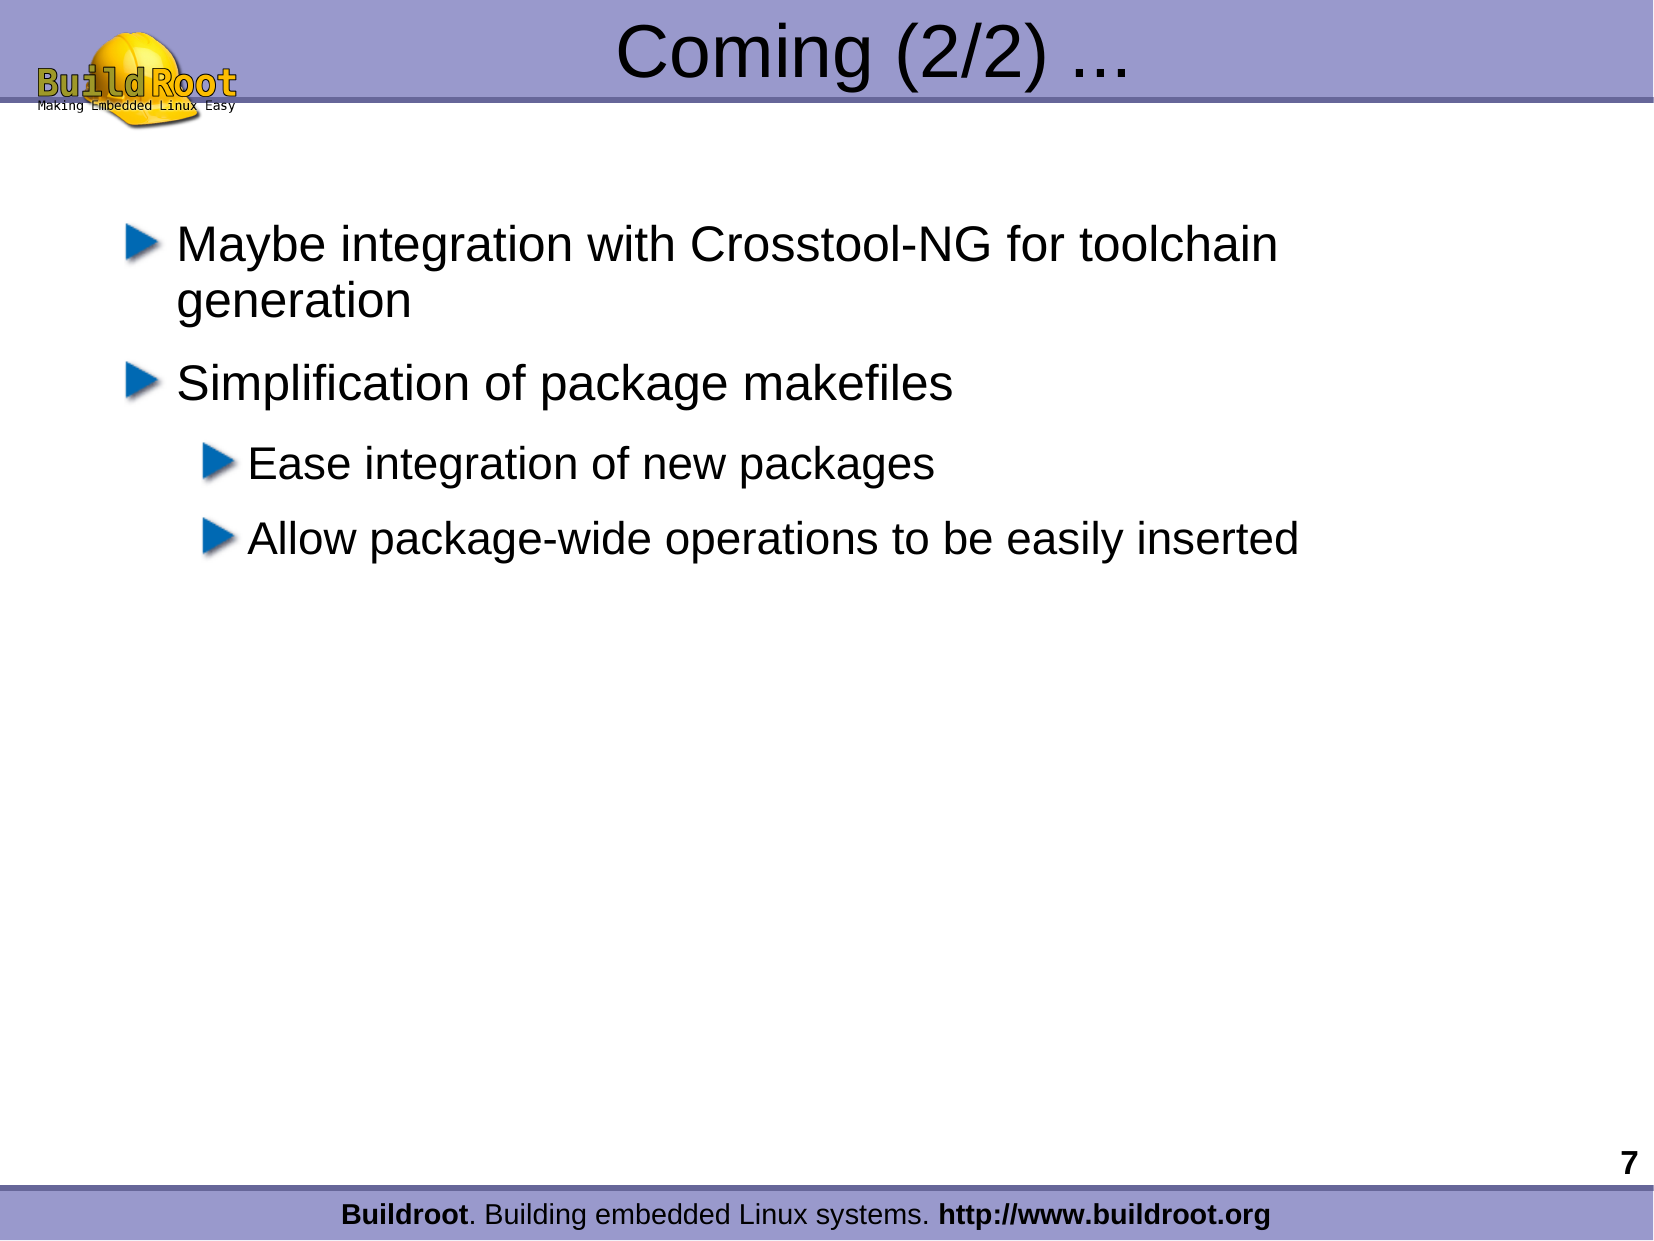

# Coming (2/2) ...
Maybe integration with Crosstool-NG for toolchain generation
Simplification of package makefiles
Ease integration of new packages
Allow package-wide operations to be easily inserted